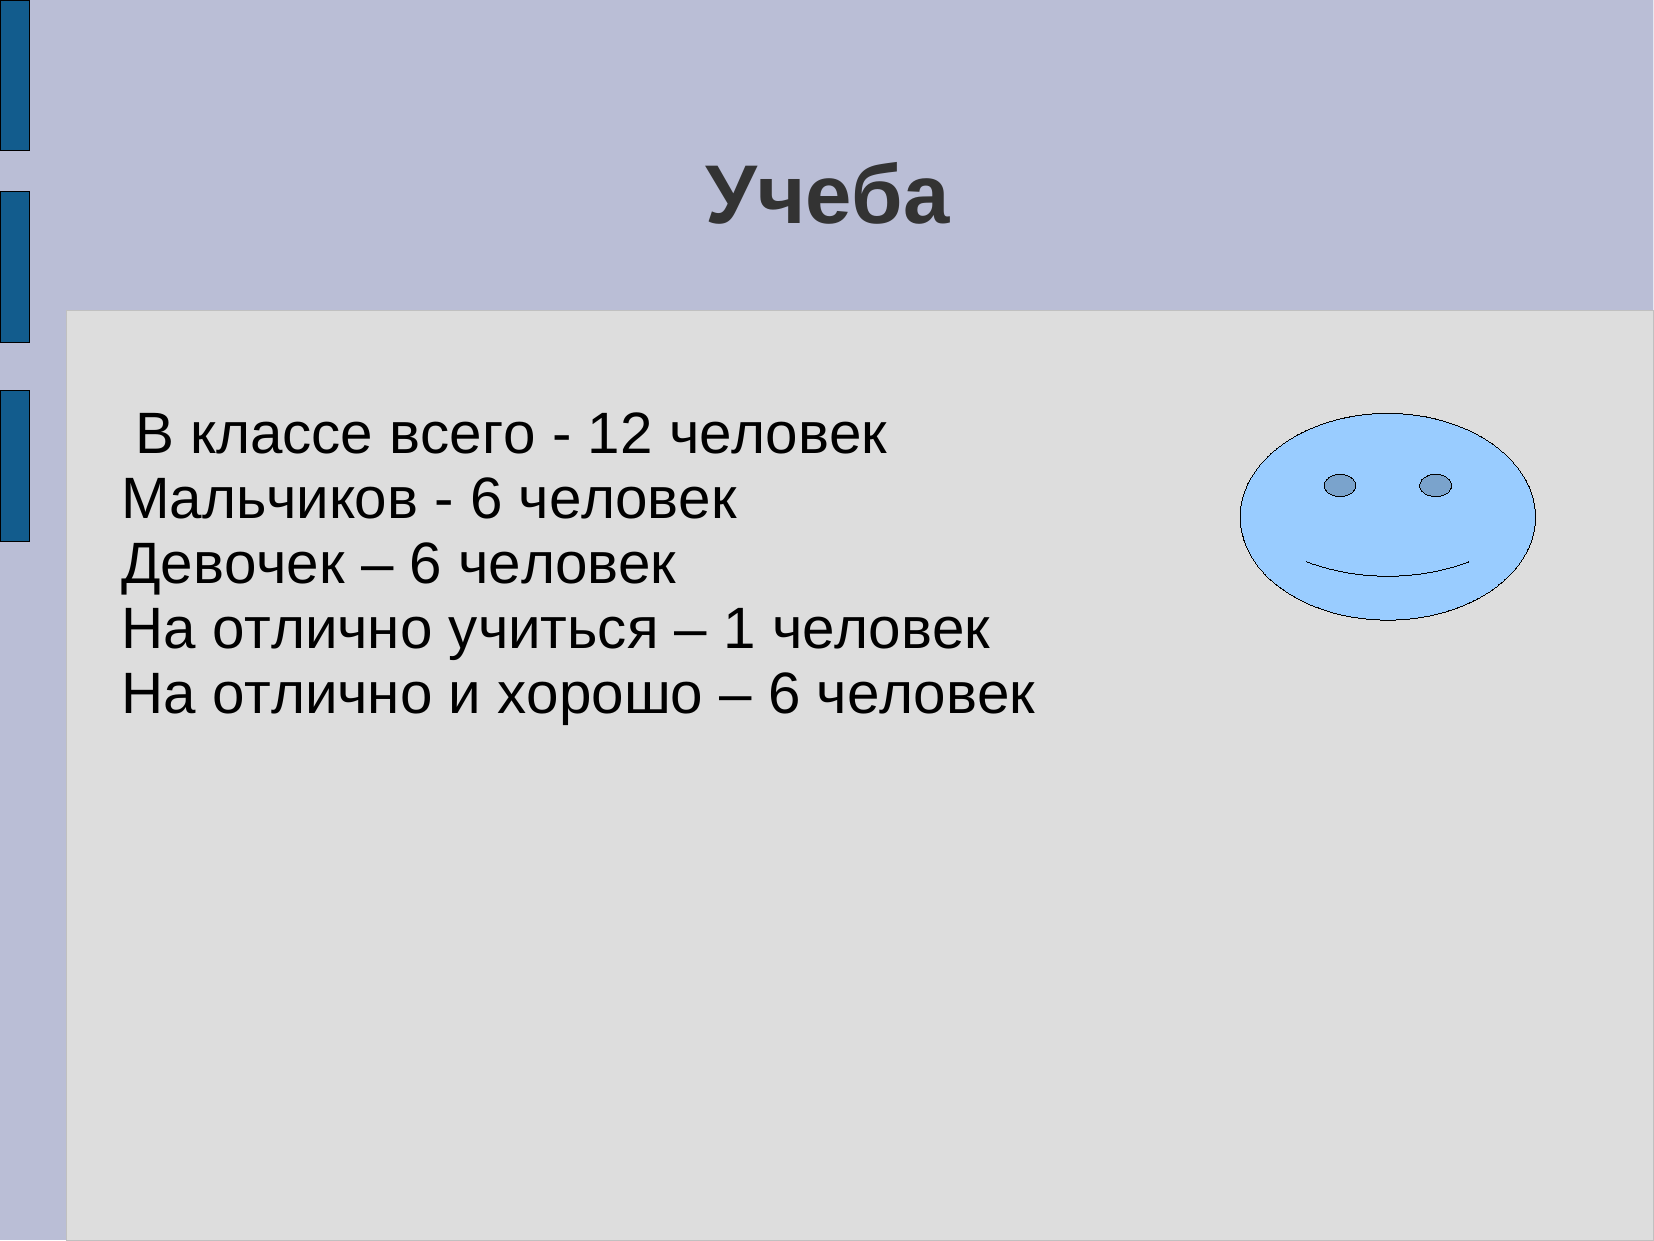

# Учеба
 В классе всего - 12 человек
Мальчиков - 6 человек
Девочек – 6 человек
На отлично учиться – 1 человек
На отлично и хорошо – 6 человек